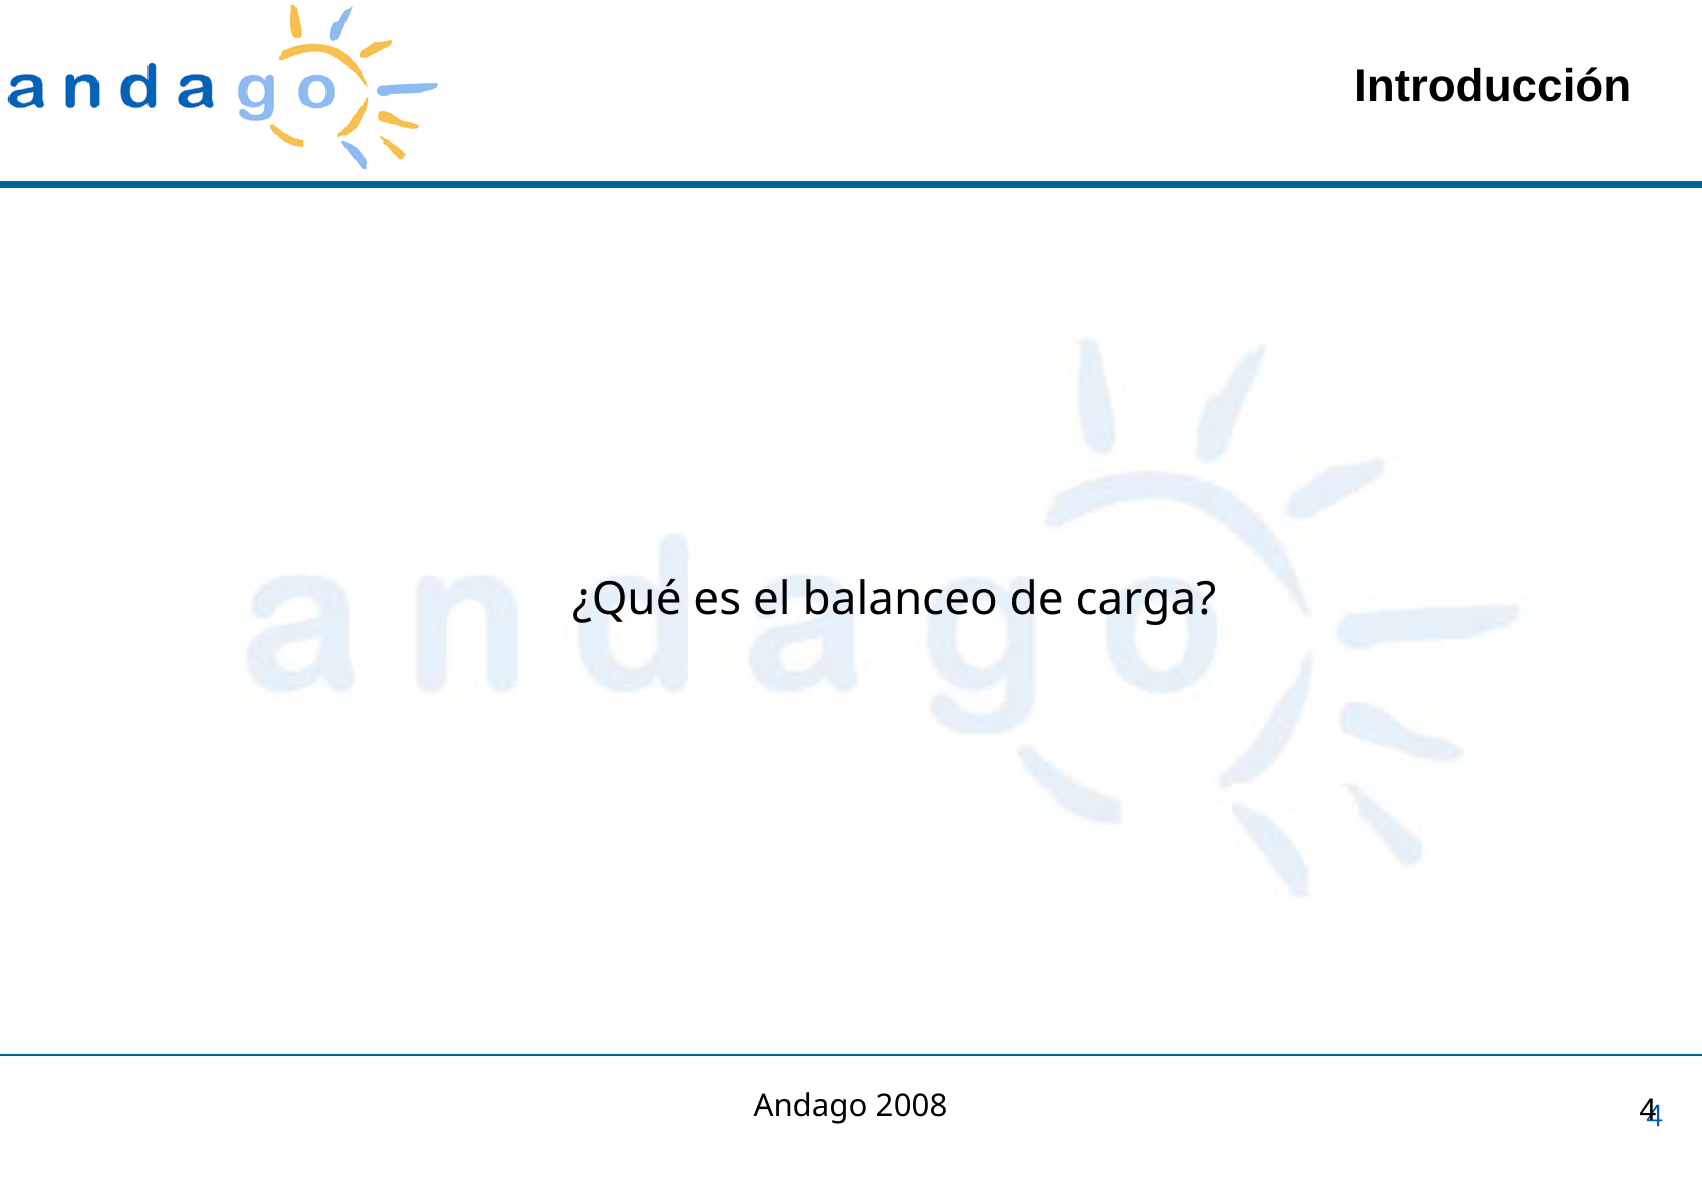

# Introducción
¿Qué es el balanceo de carga?